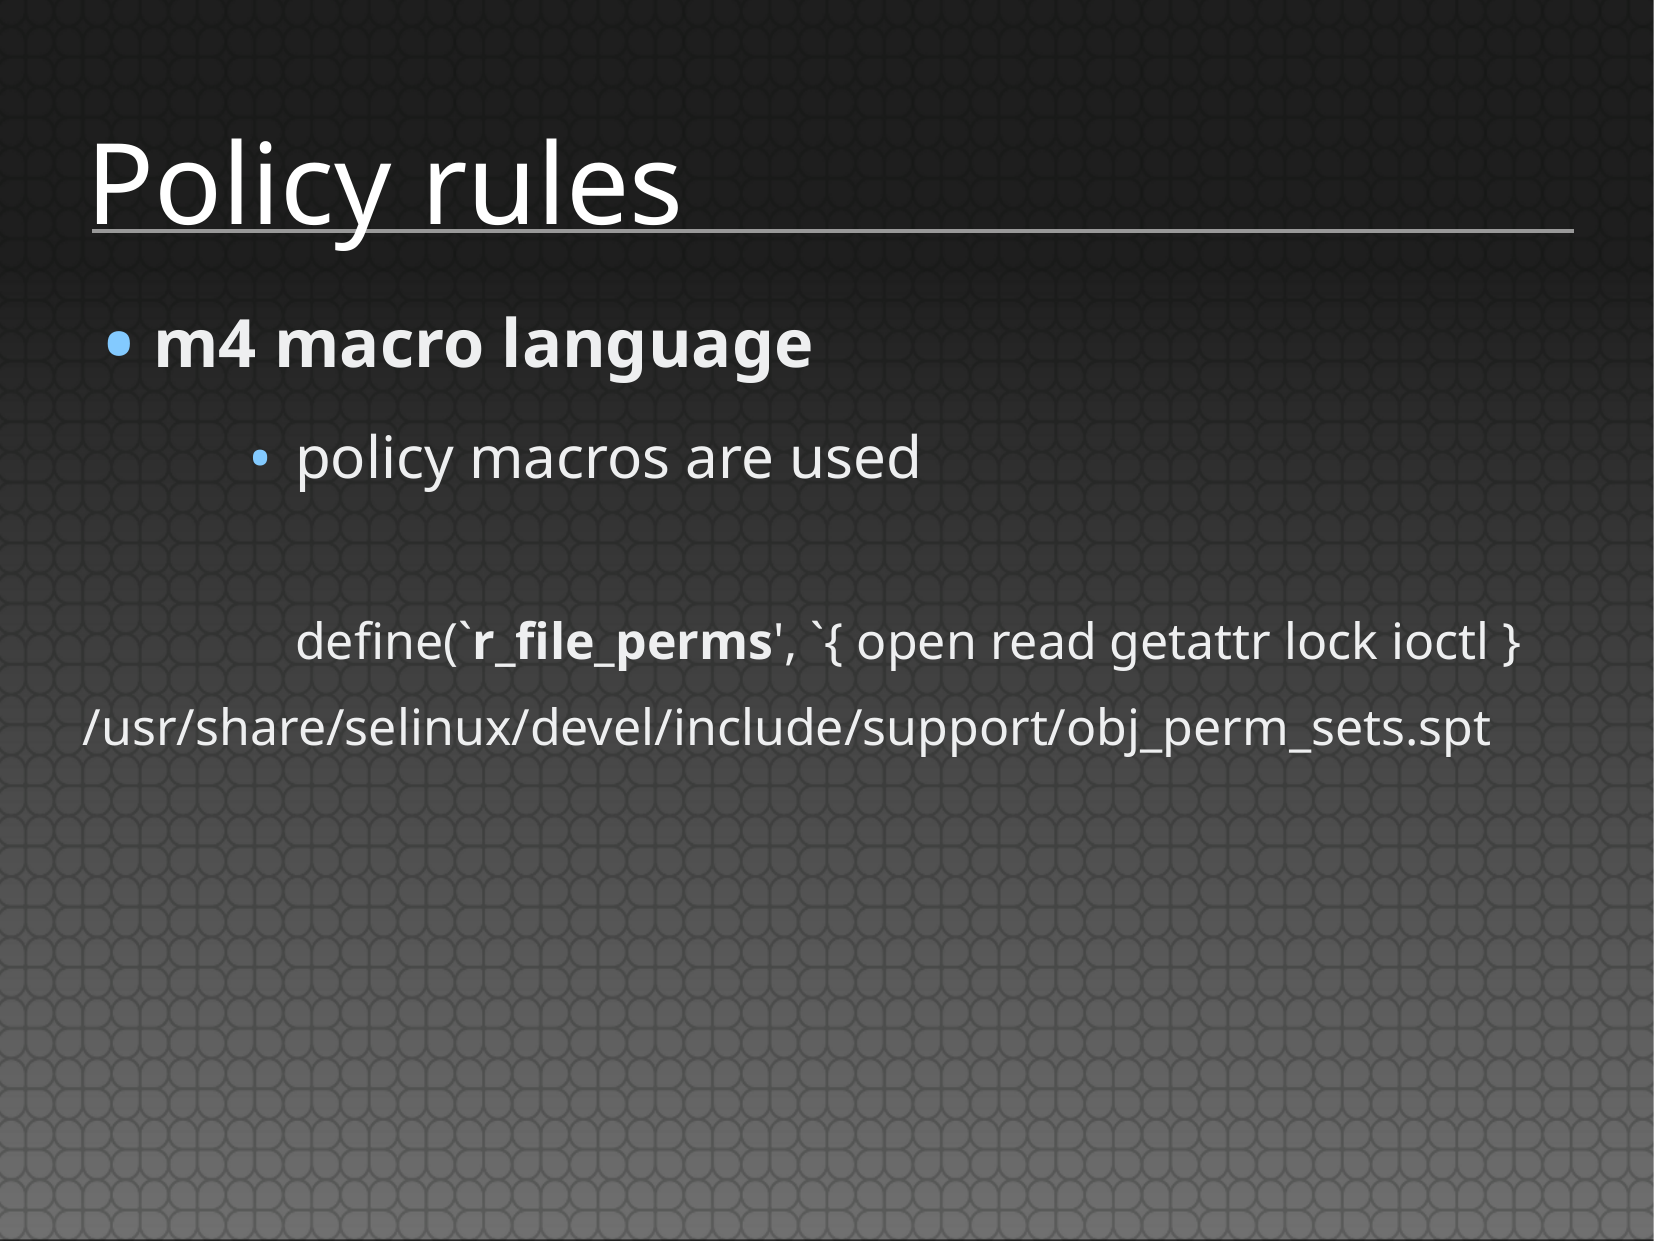

# Policy rules
m4 macro language
policy macros are used
define(`r_file_perms', `{ open read getattr lock ioctl }
/usr/share/selinux/devel/include/support/obj_perm_sets.spt